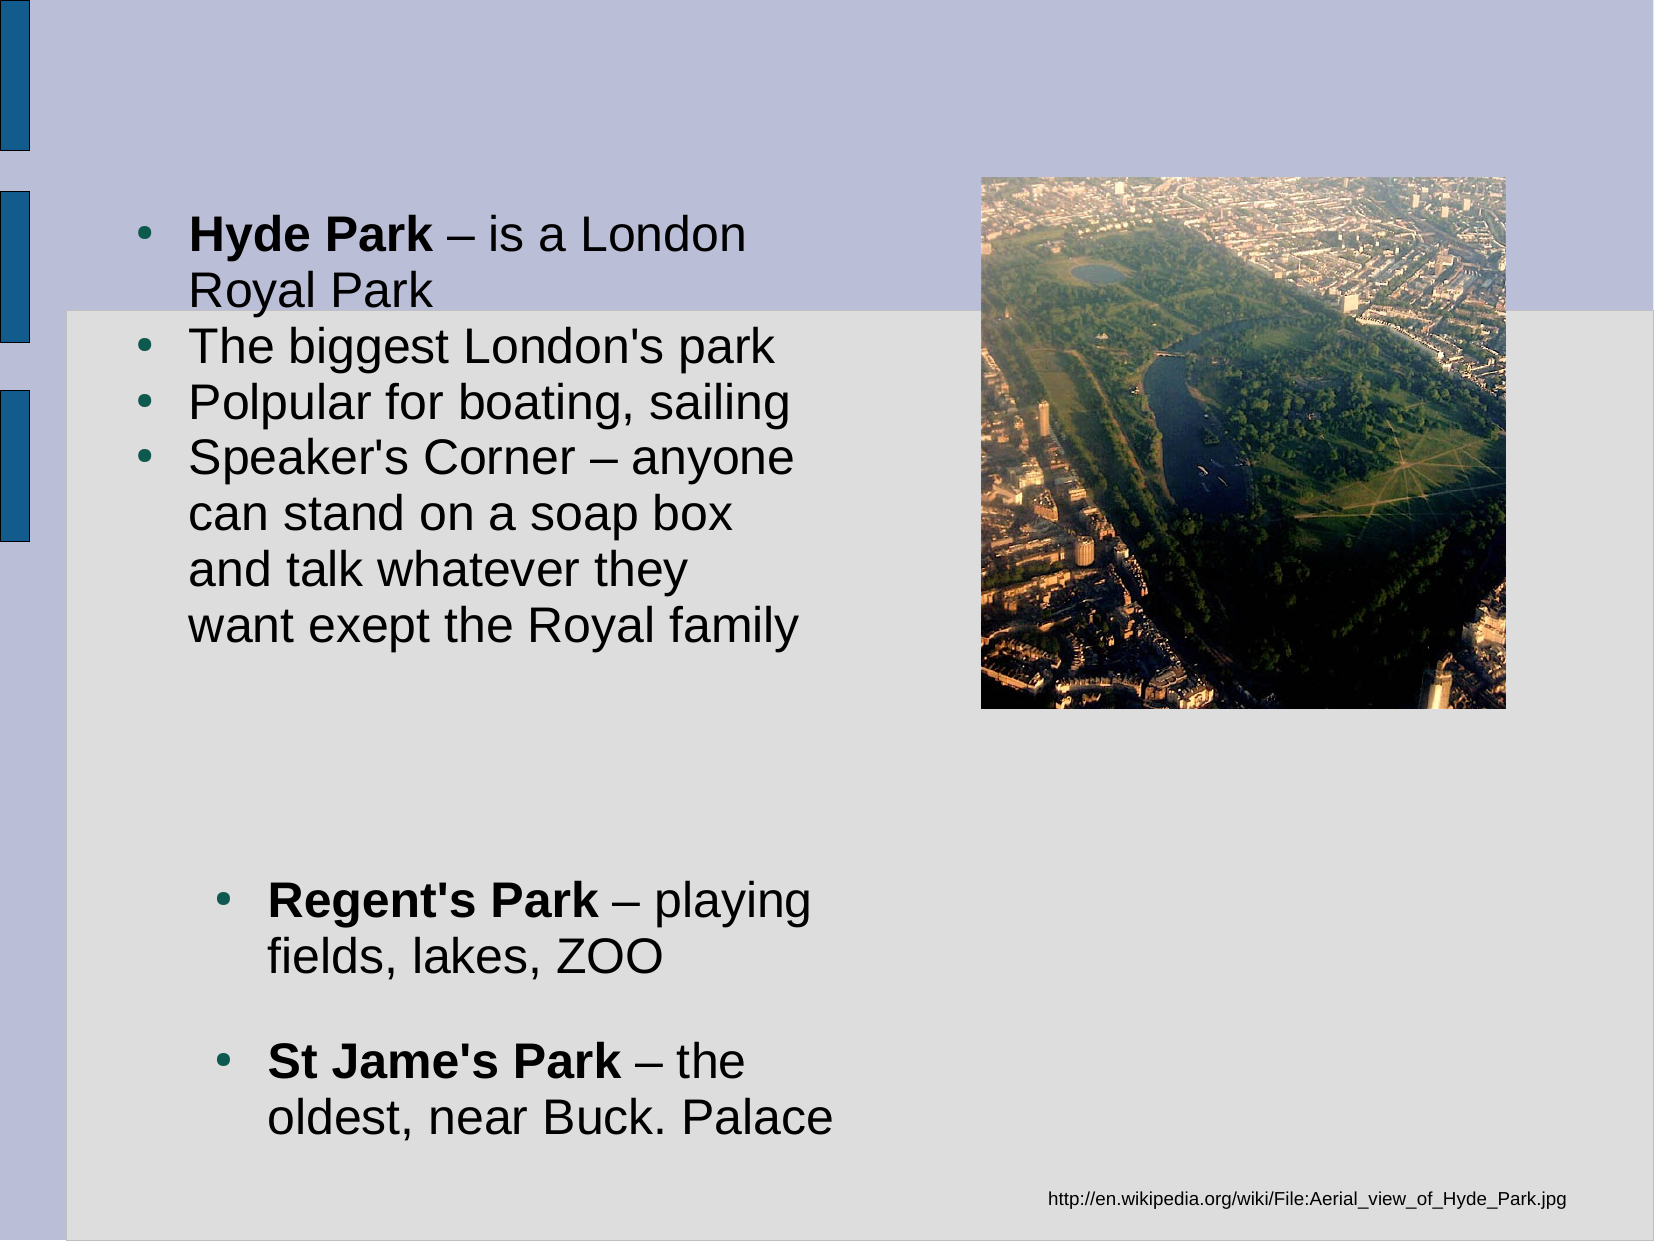

# Hyde Park – is a London Royal Park
The biggest London's park
Polpular for boating, sailing
Speaker's Corner – anyone can stand on a soap box and talk whatever they want exept the Royal family
Regent's Park – playing fields, lakes, ZOO
St Jame's Park – the oldest, near Buck. Palace
http://en.wikipedia.org/wiki/File:Aerial_view_of_Hyde_Park.jpg